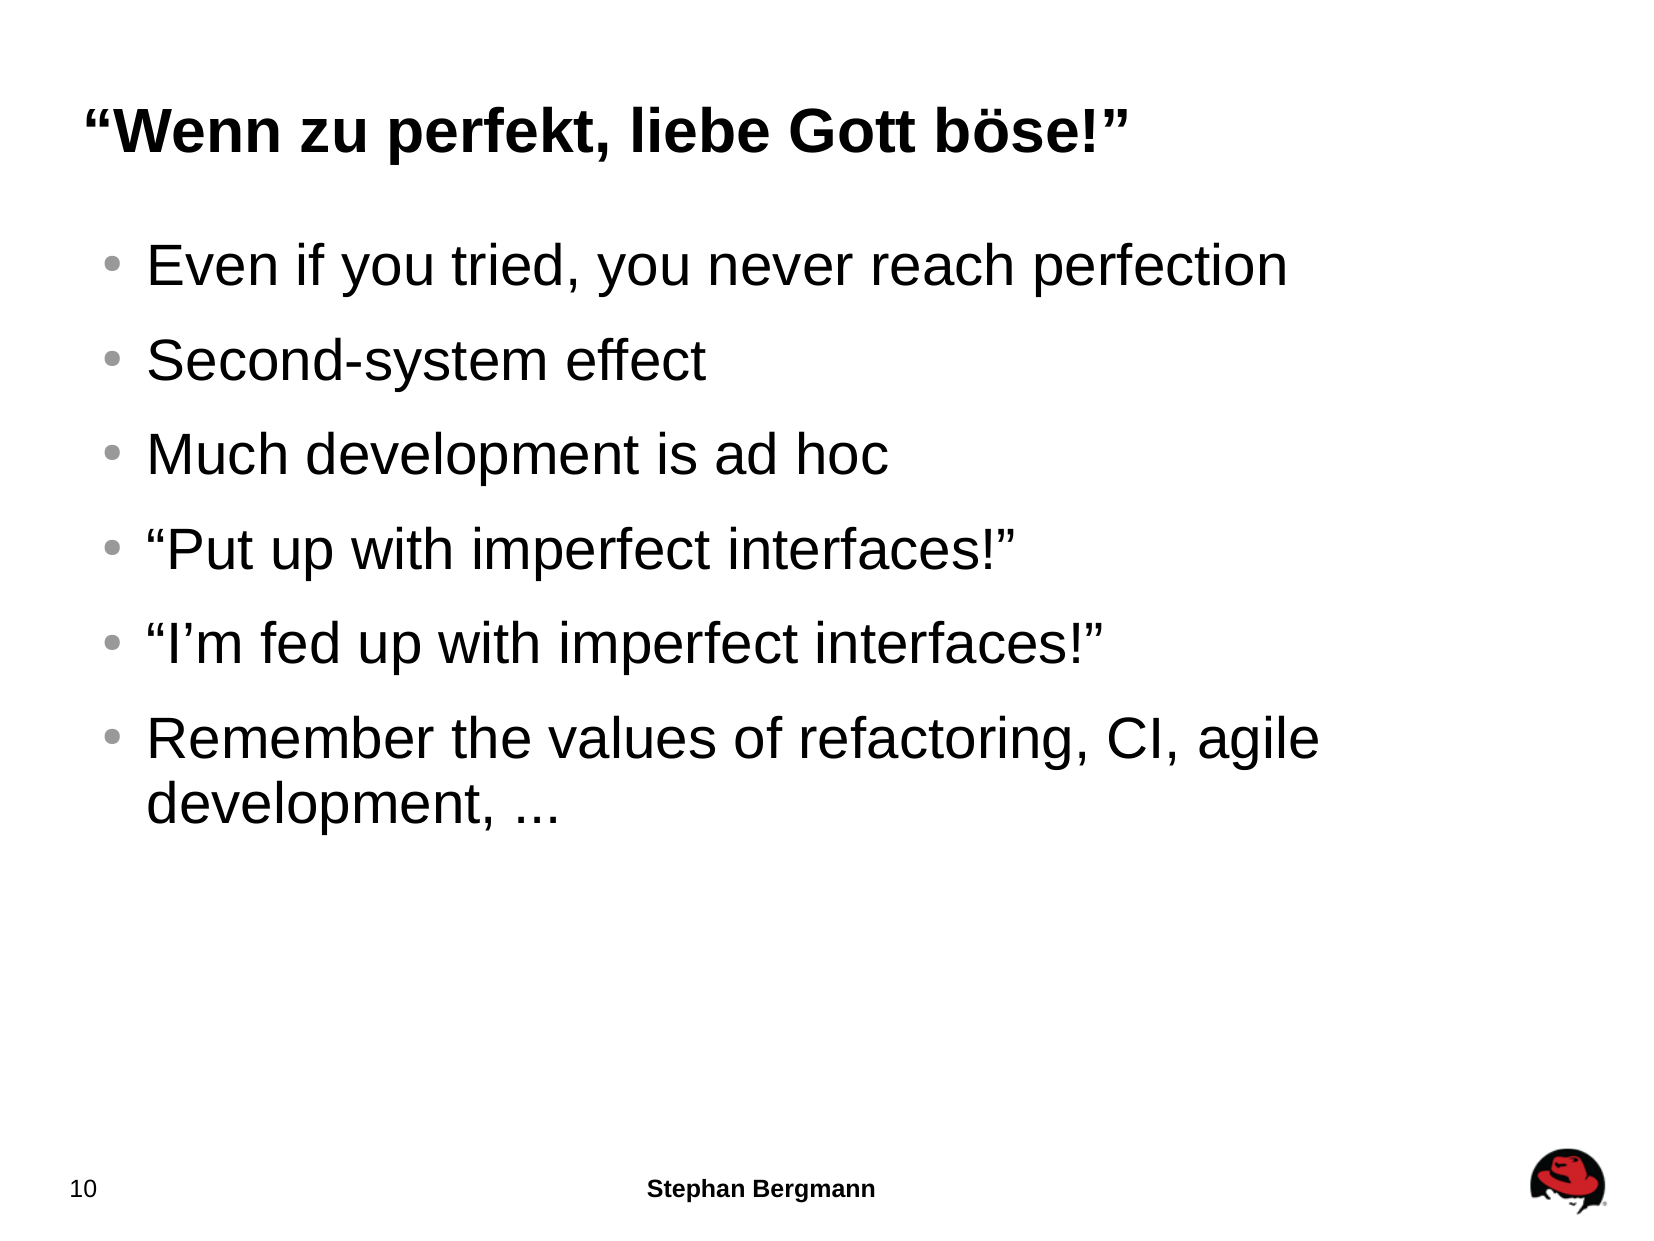

# “Wenn zu perfekt, liebe Gott böse!”
Even if you tried, you never reach perfection
Second-system effect
Much development is ad hoc
“Put up with imperfect interfaces!”
“I’m fed up with imperfect interfaces!”
Remember the values of refactoring, CI, agile development, ...